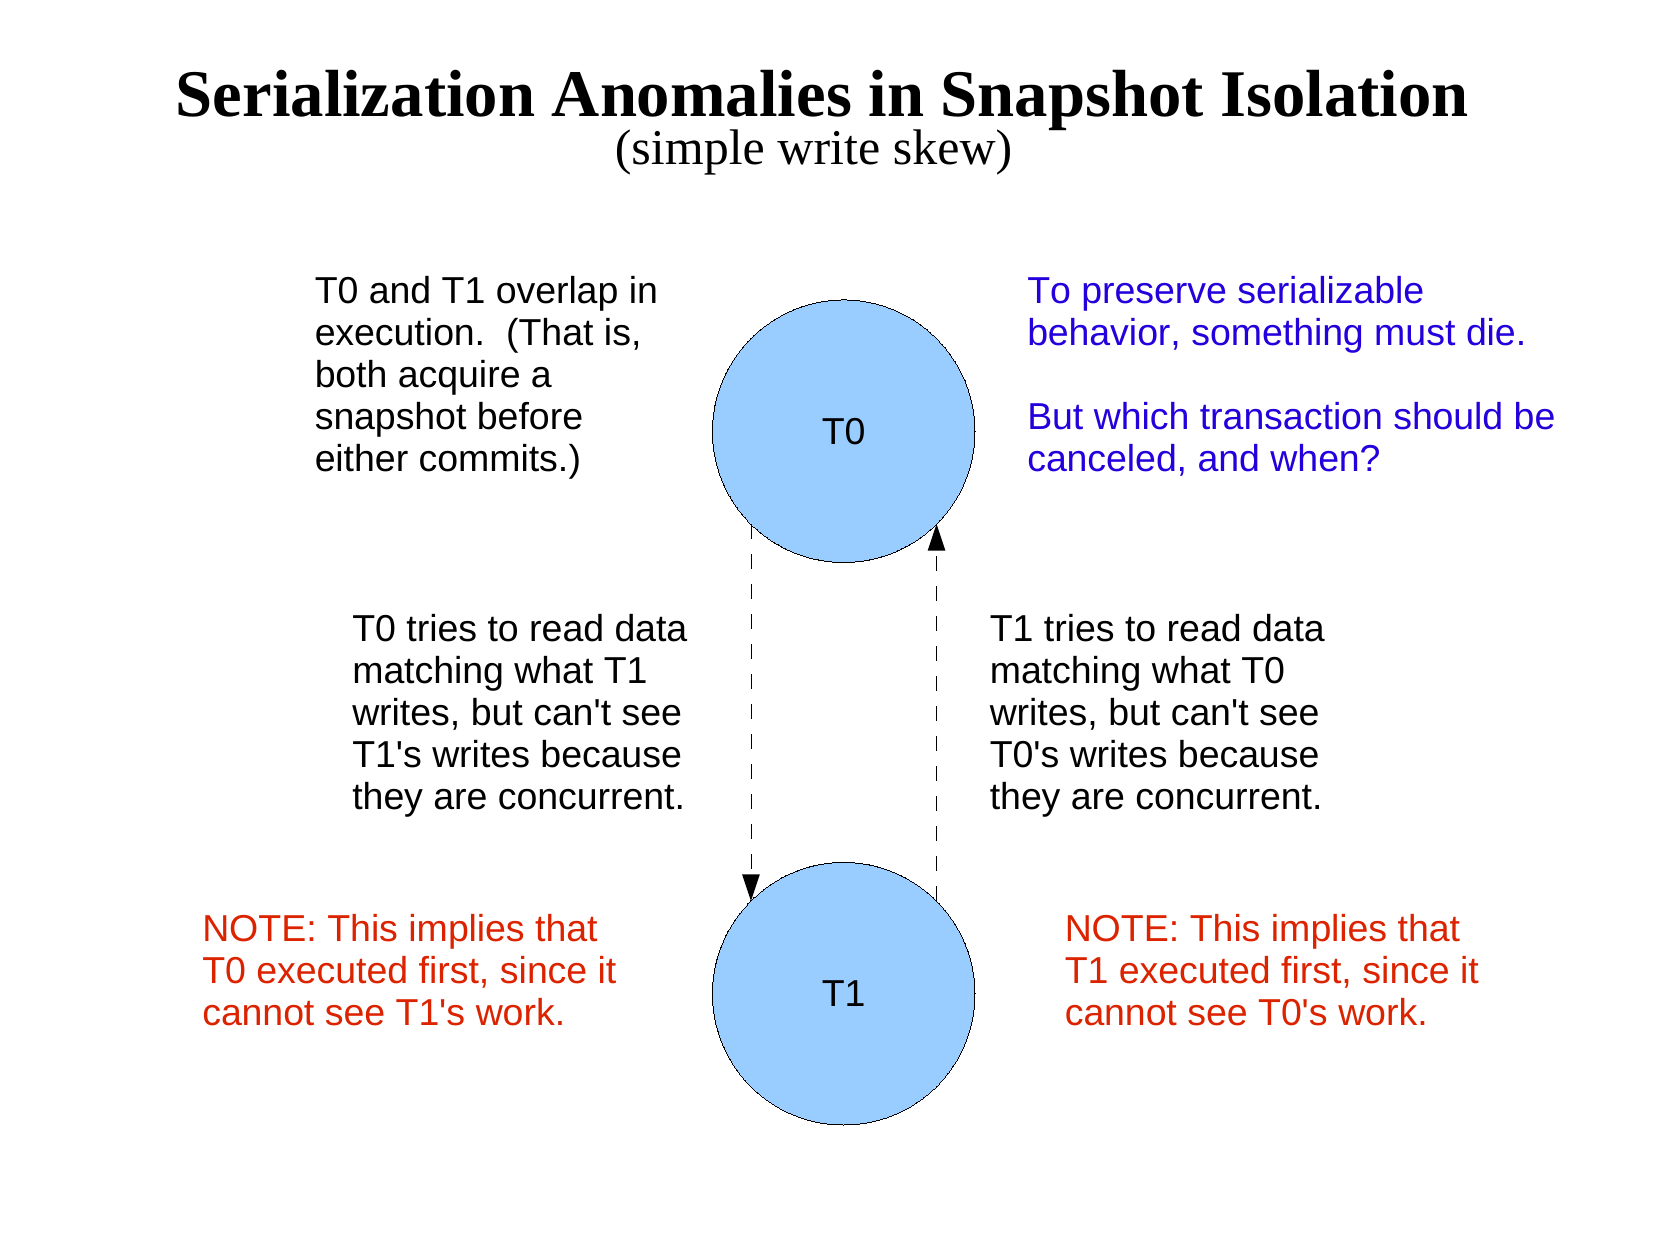

# Serialization Anomalies in Snapshot Isolation
(simple write skew)
T0 and T1 overlap in execution. (That is, both acquire a snapshot before either commits.)
To preserve serializable behavior, something must die.
But which transaction should be canceled, and when?
T0
T0 tries to read data matching what T1 writes, but can't see T1's writes because they are concurrent.
T1 tries to read data matching what T0 writes, but can't see T0's writes because they are concurrent.
T1
NOTE: This implies that T0 executed first, since it cannot see T1's work.
NOTE: This implies that T1 executed first, since it cannot see T0's work.